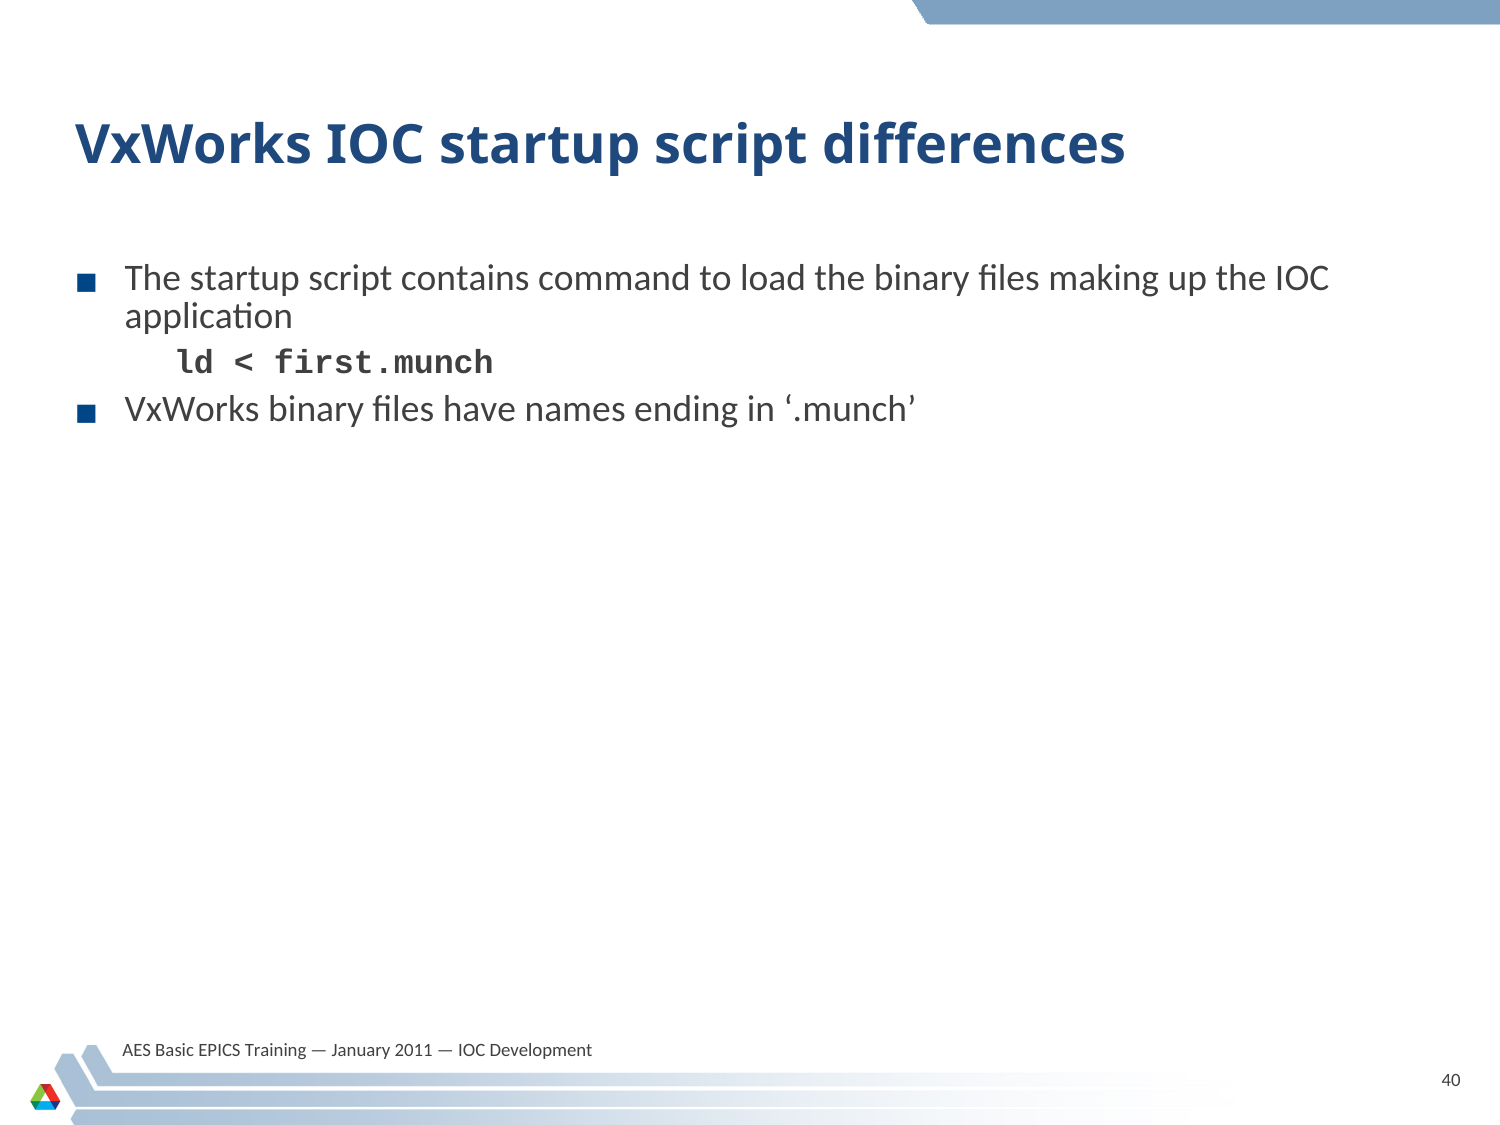

# VxWorks IOC startup script differences
The startup script contains command to load the binary files making up the IOC application
ld < first.munch
VxWorks binary files have names ending in ‘.munch’
AES Basic EPICS Training — January 2011 — IOC Development
40